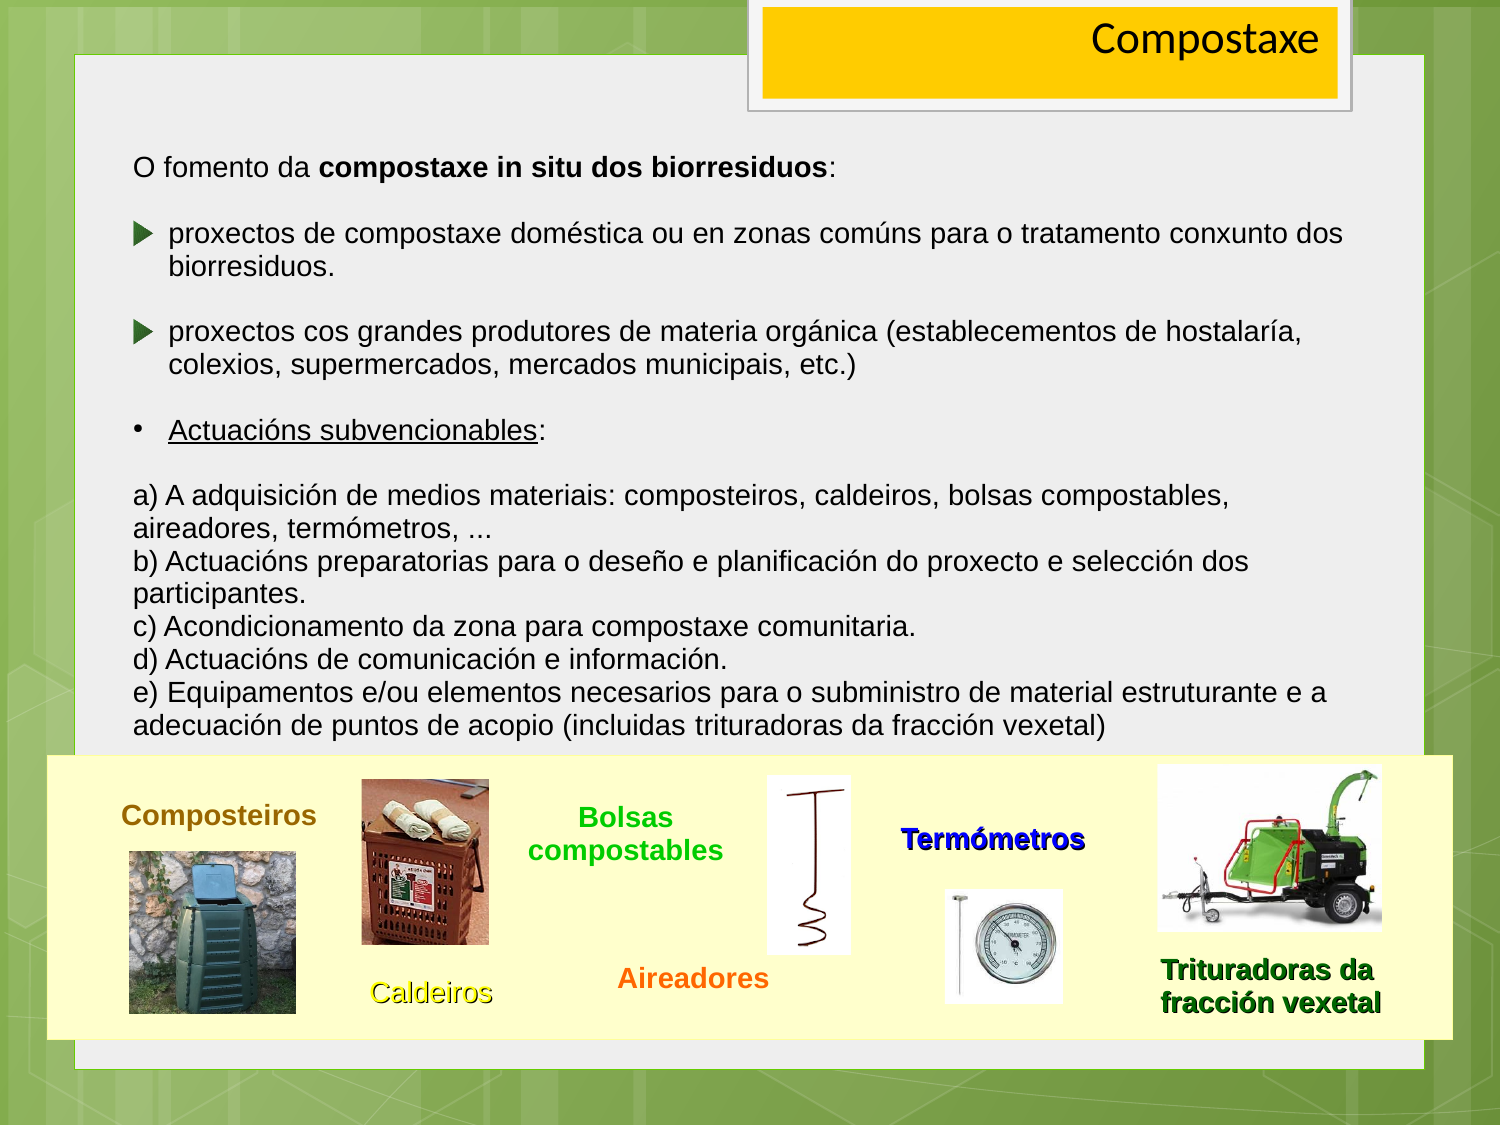

Compostaxe
O fomento da compostaxe in situ dos biorresiduos:
proxectos de compostaxe doméstica ou en zonas comúns para o tratamento conxunto dos biorresiduos.
proxectos cos grandes produtores de materia orgánica (establecementos de hostalaría, colexios, supermercados, mercados municipais, etc.)
Actuacións subvencionables:
a) A adquisición de medios materiais: composteiros, caldeiros, bolsas compostables, aireadores, termómetros, ...
b) Actuacións preparatorias para o deseño e planificación do proxecto e selección dos participantes.
c) Acondicionamento da zona para compostaxe comunitaria.
d) Actuacións de comunicación e información.
e) Equipamentos e/ou elementos necesarios para o subministro de material estruturante e a adecuación de puntos de acopio (incluidas trituradoras da fracción vexetal)
Composteiros
Bolsas compostables
Termómetros
Trituradoras da
fracción vexetal
Aireadores
Caldeiros